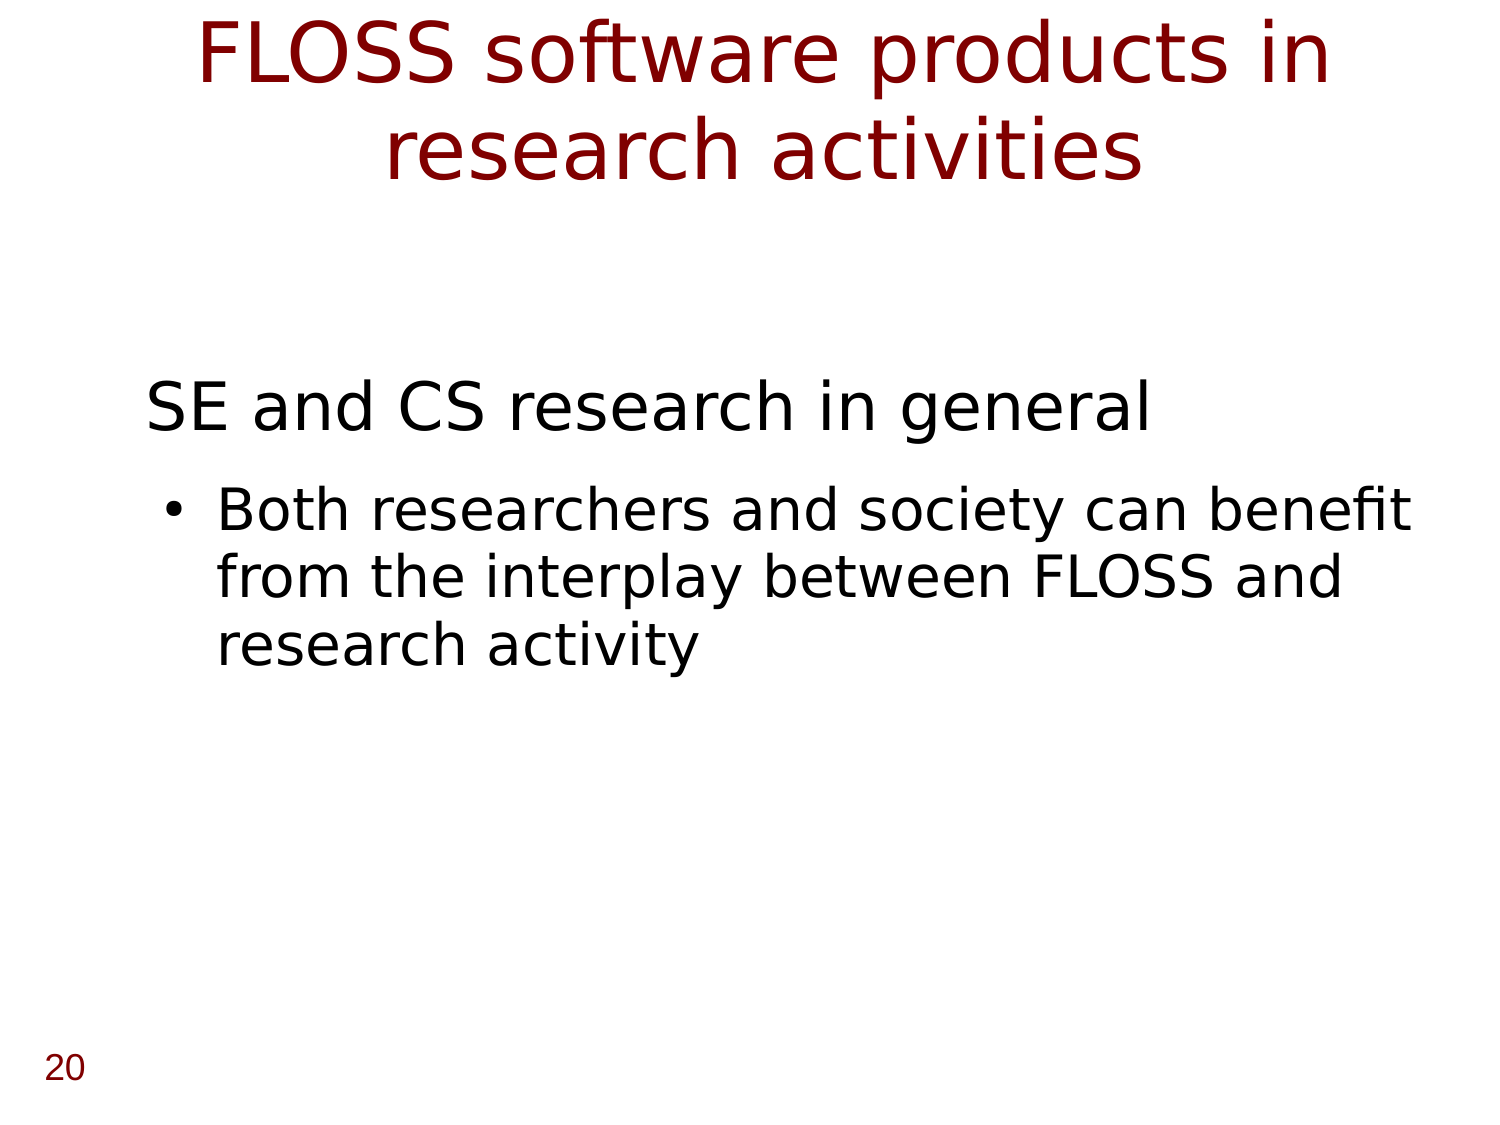

# FLOSS software products in research activities
SE and CS research in general
Both researchers and society can benefit from the interplay between FLOSS and research activity